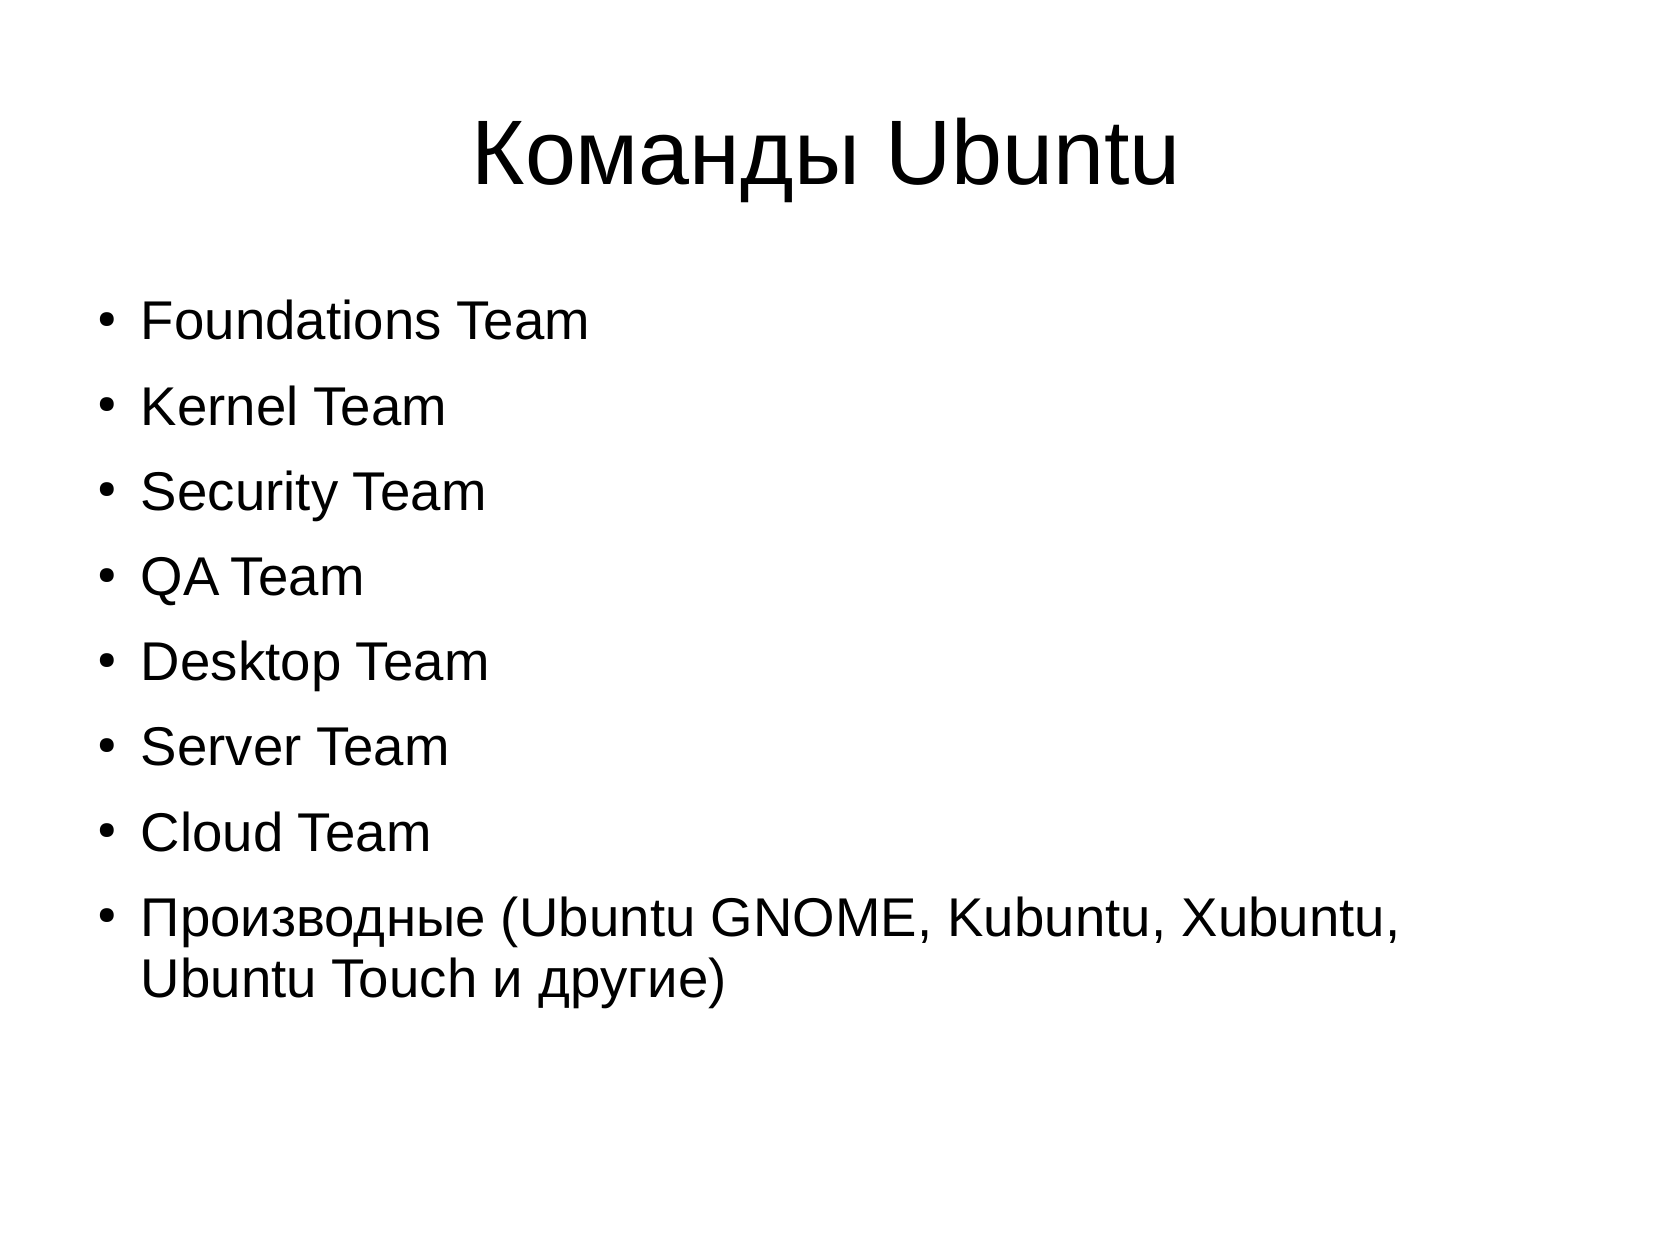

# Команды Ubuntu
Foundations Team
Kernel Team
Security Team
QA Team
Desktop Team
Server Team
Cloud Team
Производные (Ubuntu GNOME, Kubuntu, Xubuntu, Ubuntu Touch и другие)